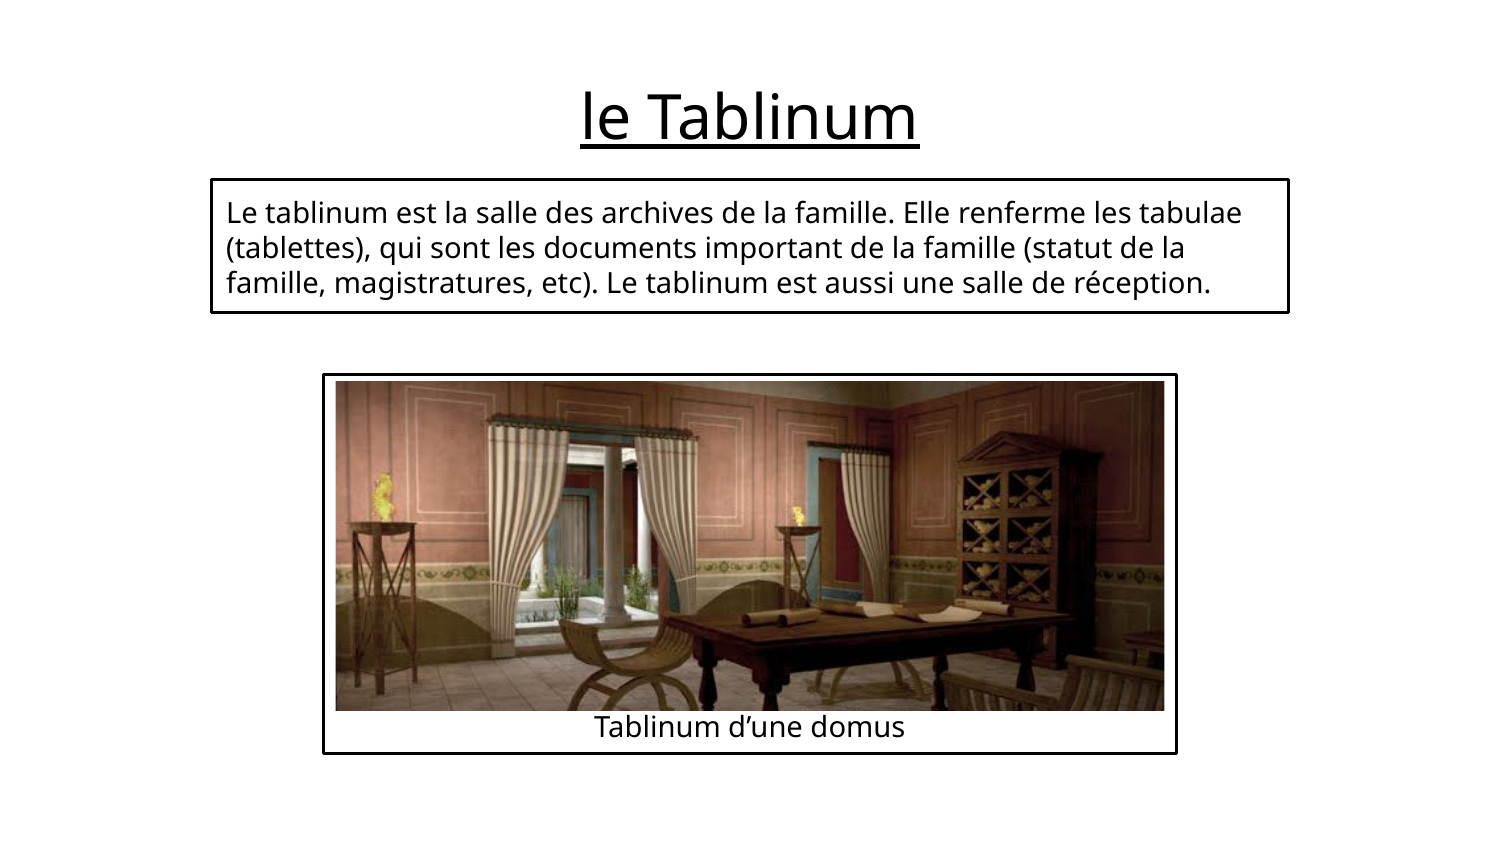

# le Tablinum
Le tablinum est la salle des archives de la famille. Elle renferme les tabulae (tablettes), qui sont les documents important de la famille (statut de la famille, magistratures, etc). Le tablinum est aussi une salle de réception.
Tablinum d’une domus